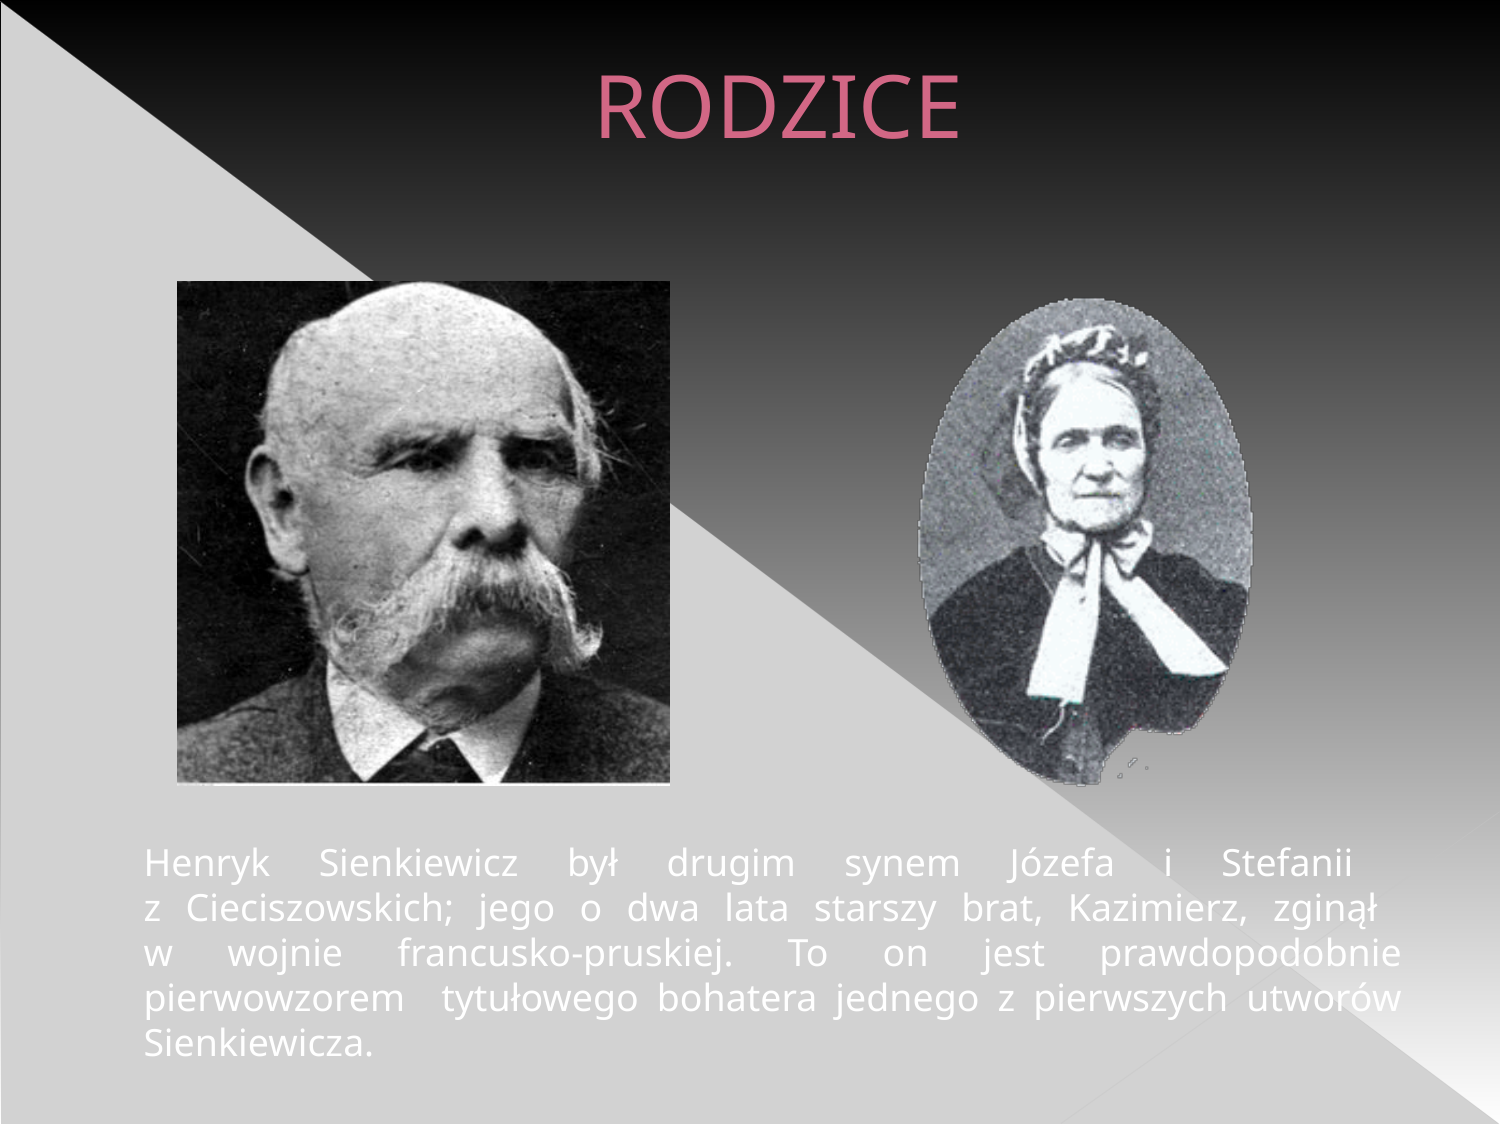

# RODZICE
Henryk Sienkiewicz był drugim synem Józefa i Stefanii
z Cieciszowskich; jego o dwa lata starszy brat, Kazimierz, zginął
w wojnie francusko-pruskiej. To on jest prawdopodobnie pierwowzorem tytułowego bohatera jednego z pierwszych utworów Sienkiewicza.